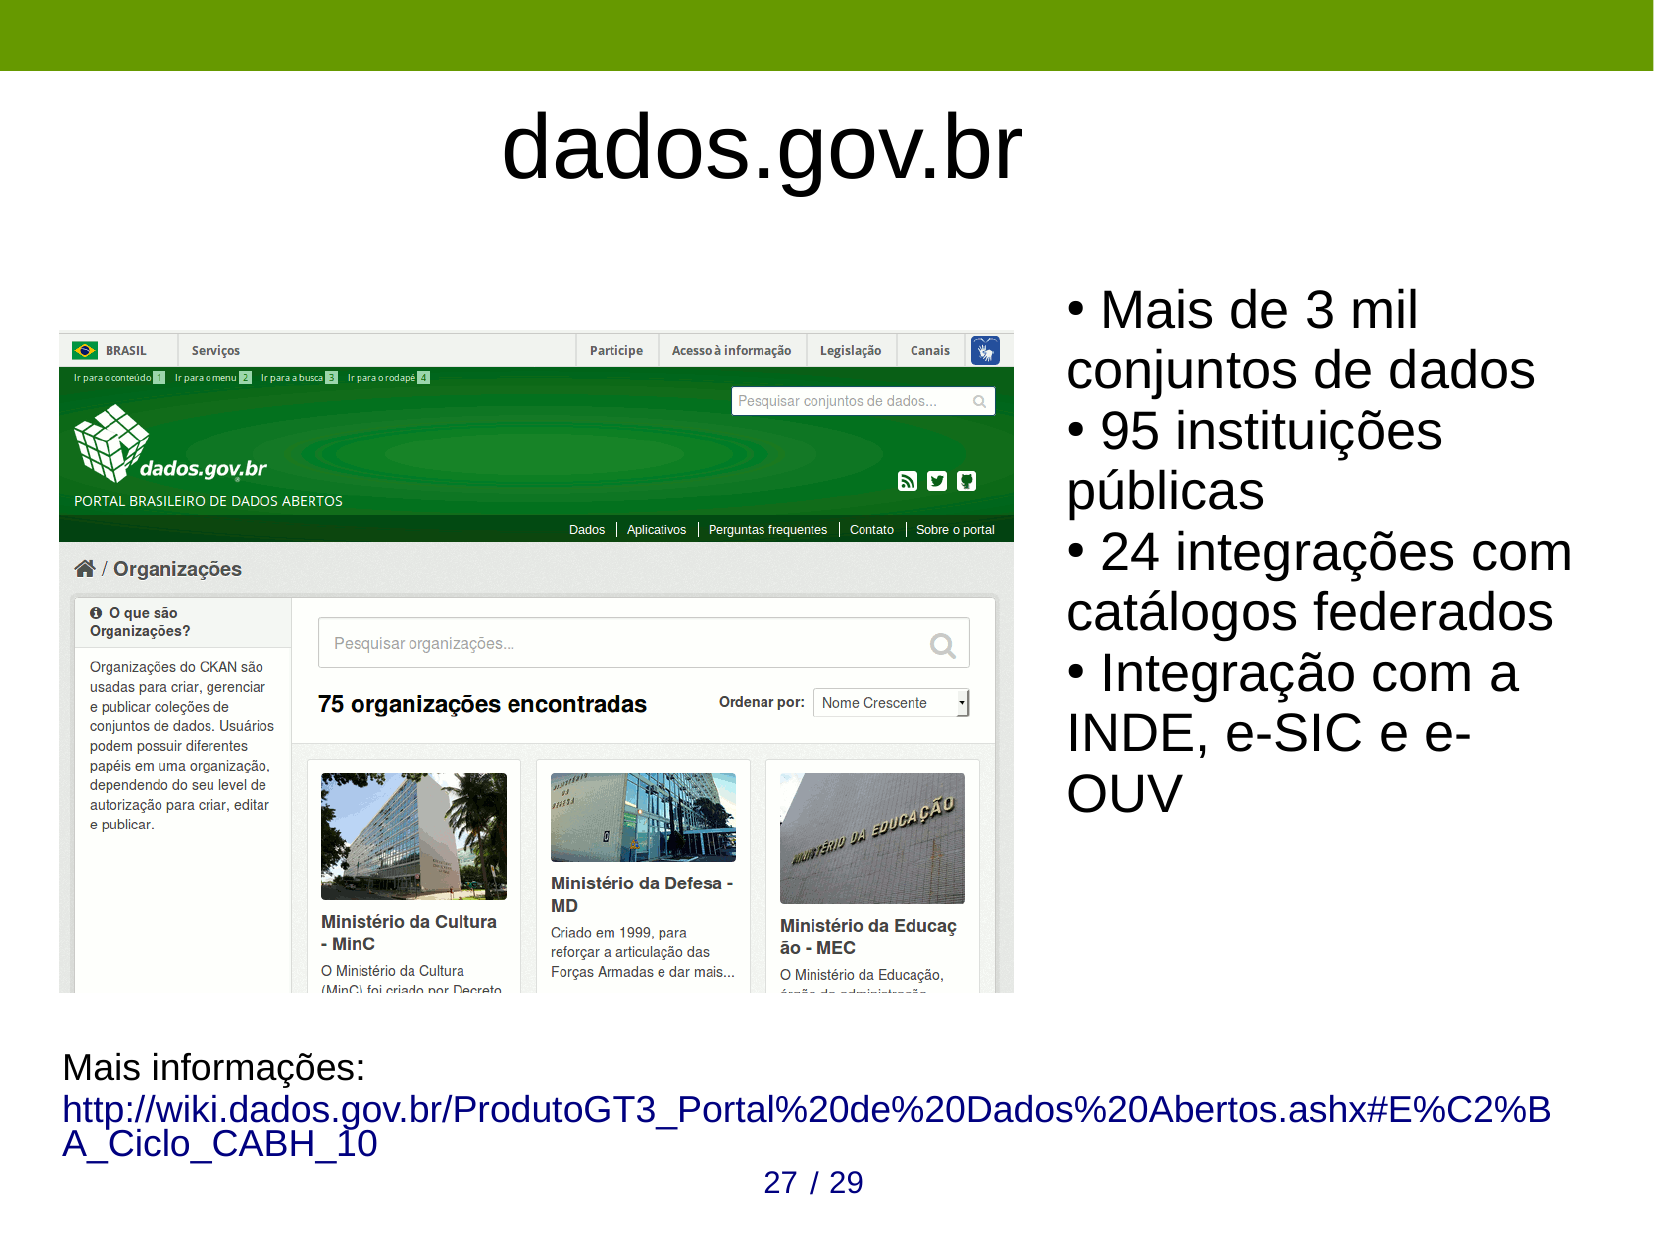

dados.gov.br
 Mais de 3 mil conjuntos de dados
 95 instituições públicas
 24 integrações com catálogos federados
 Integração com a INDE, e-SIC e e-OUV
Mais informações: http://wiki.dados.gov.br/ProdutoGT3_Portal%20de%20Dados%20Abertos.ashx#E%C2%BA_Ciclo_CABH_10
/
29